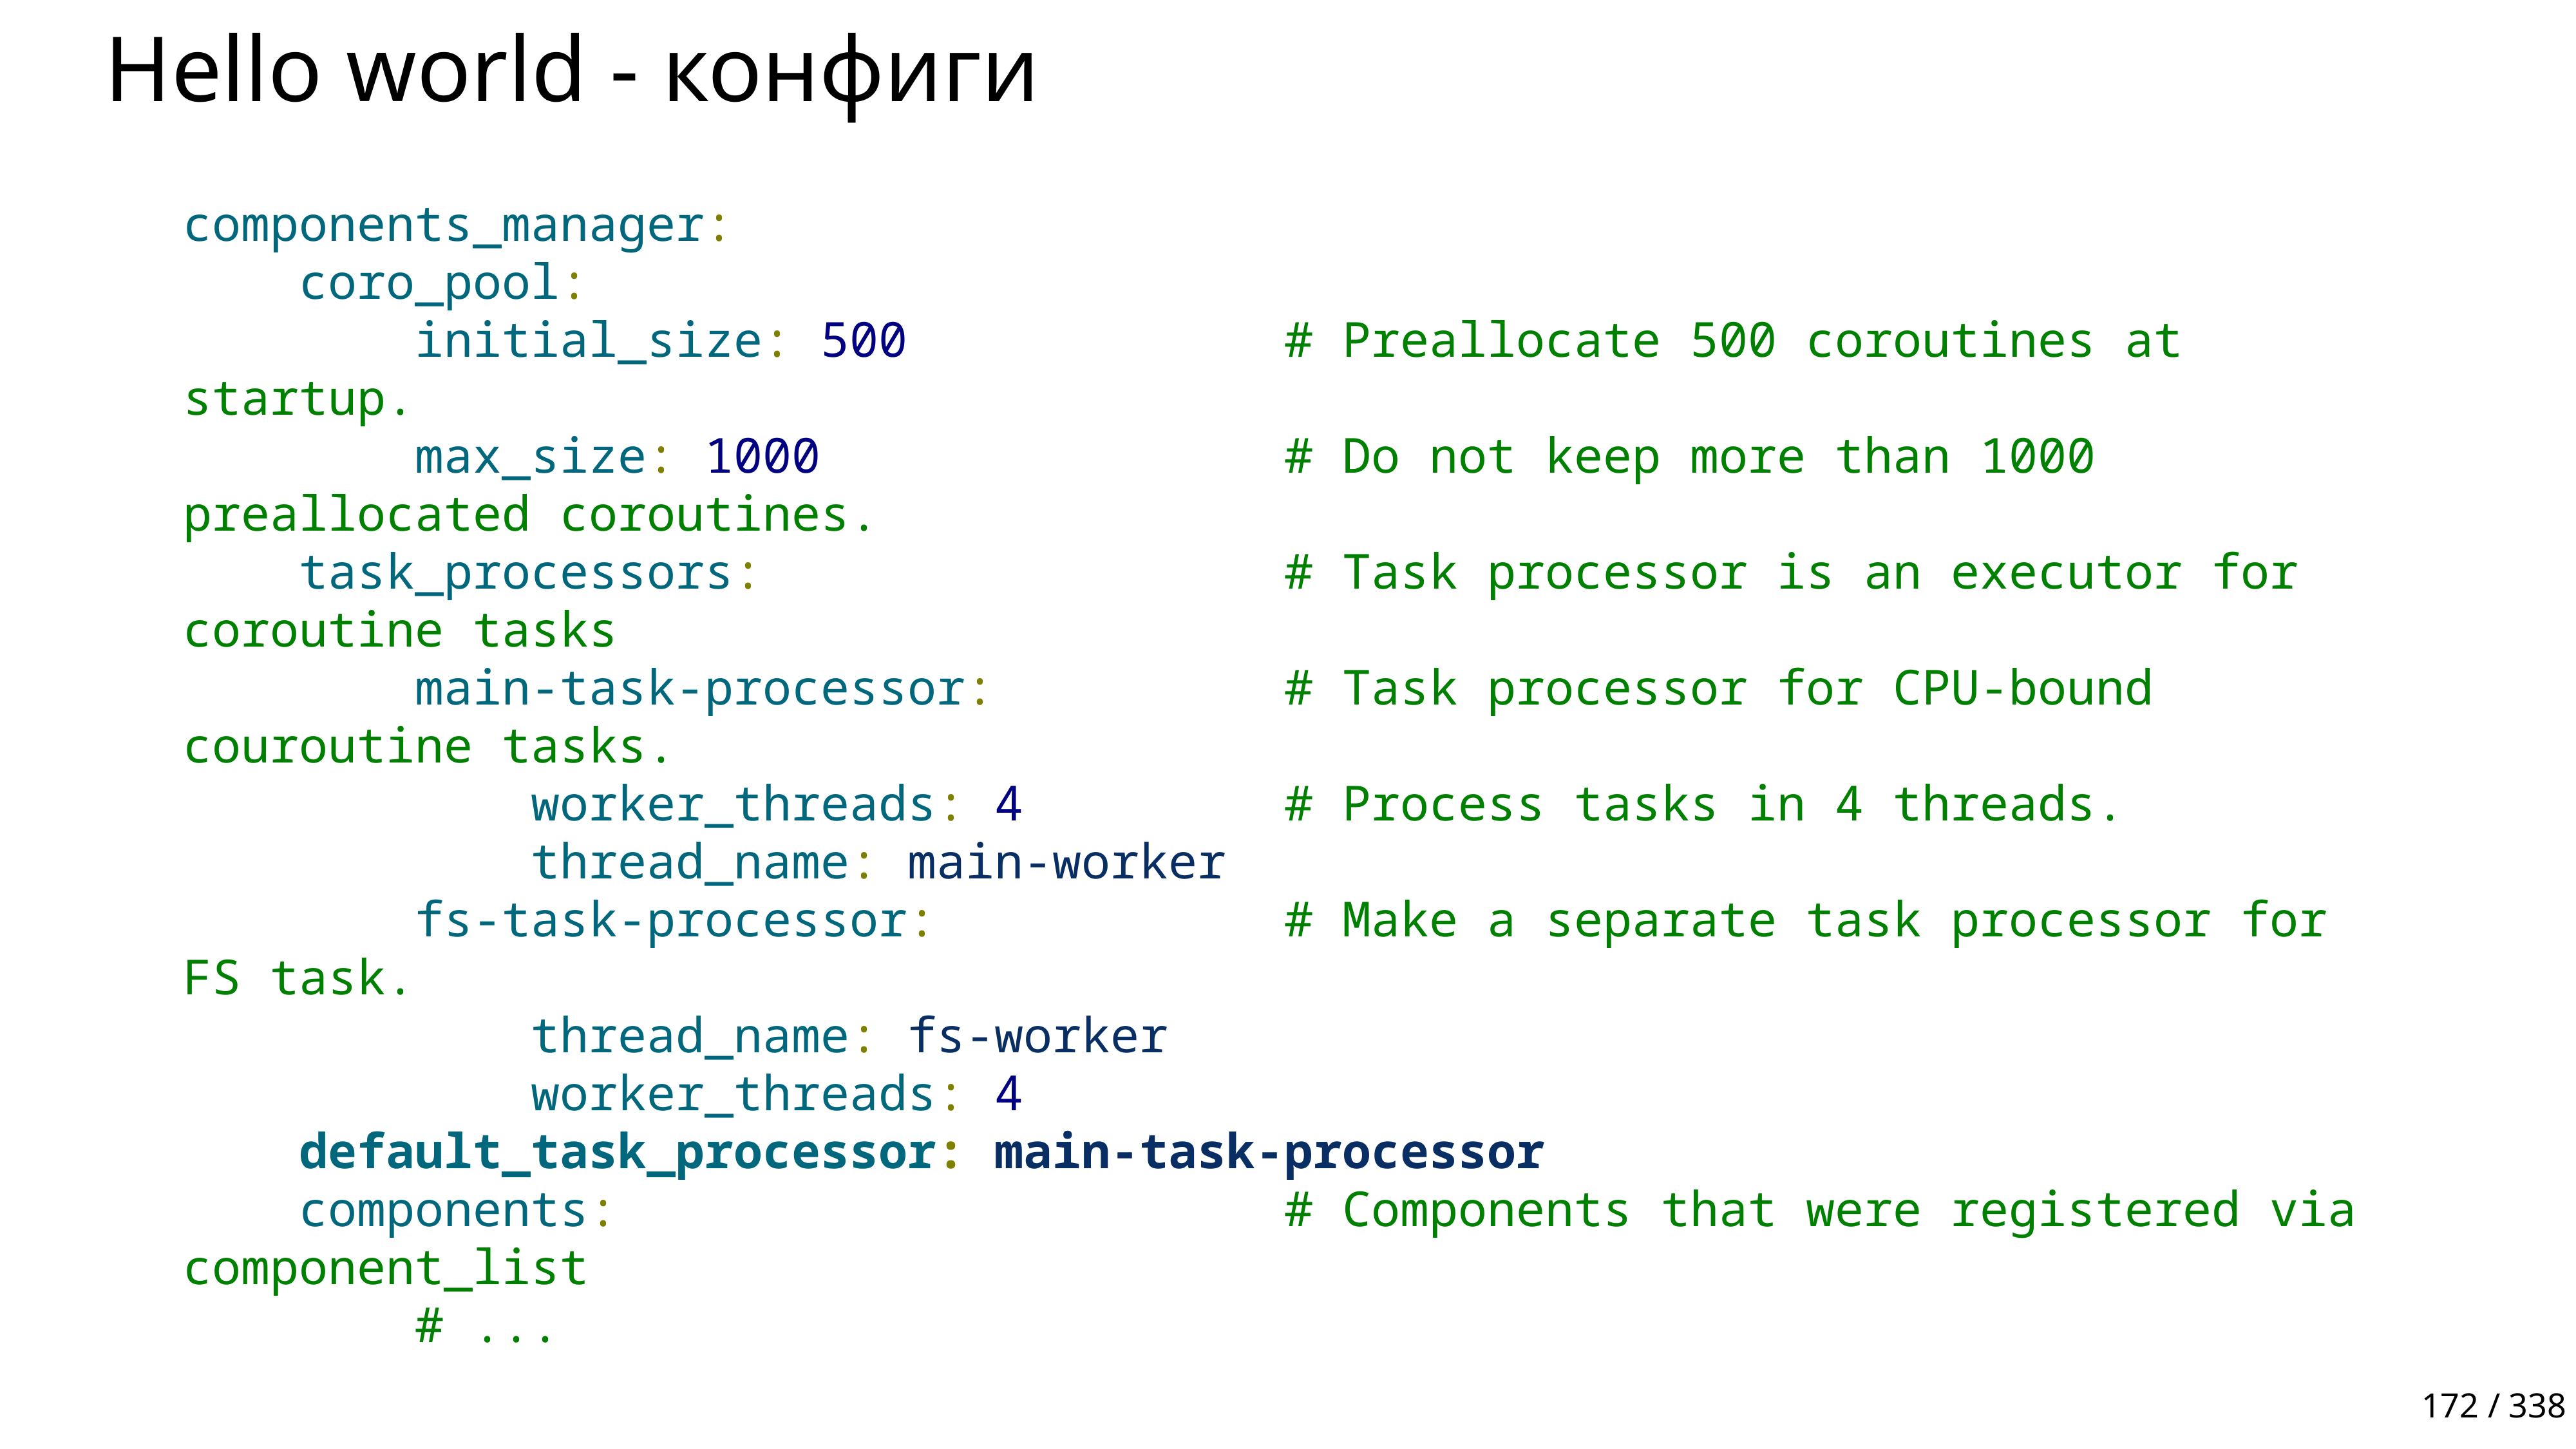

Hello world - конфиги
components_manager:
 coro_pool:
 initial_size: 500 # Preallocate 500 coroutines at startup.
 max_size: 1000 # Do not keep more than 1000 preallocated coroutines.
 task_processors: # Task processor is an executor for coroutine tasks
 main-task-processor: # Task processor for CPU-bound couroutine tasks.
 worker_threads: 4 # Process tasks in 4 threads.
 thread_name: main-worker
 fs-task-processor: # Make a separate task processor for FS task.
 thread_name: fs-worker
 worker_threads: 4
 default_task_processor: main-task-processor
 components: # Components that were registered via component_list
 # ...